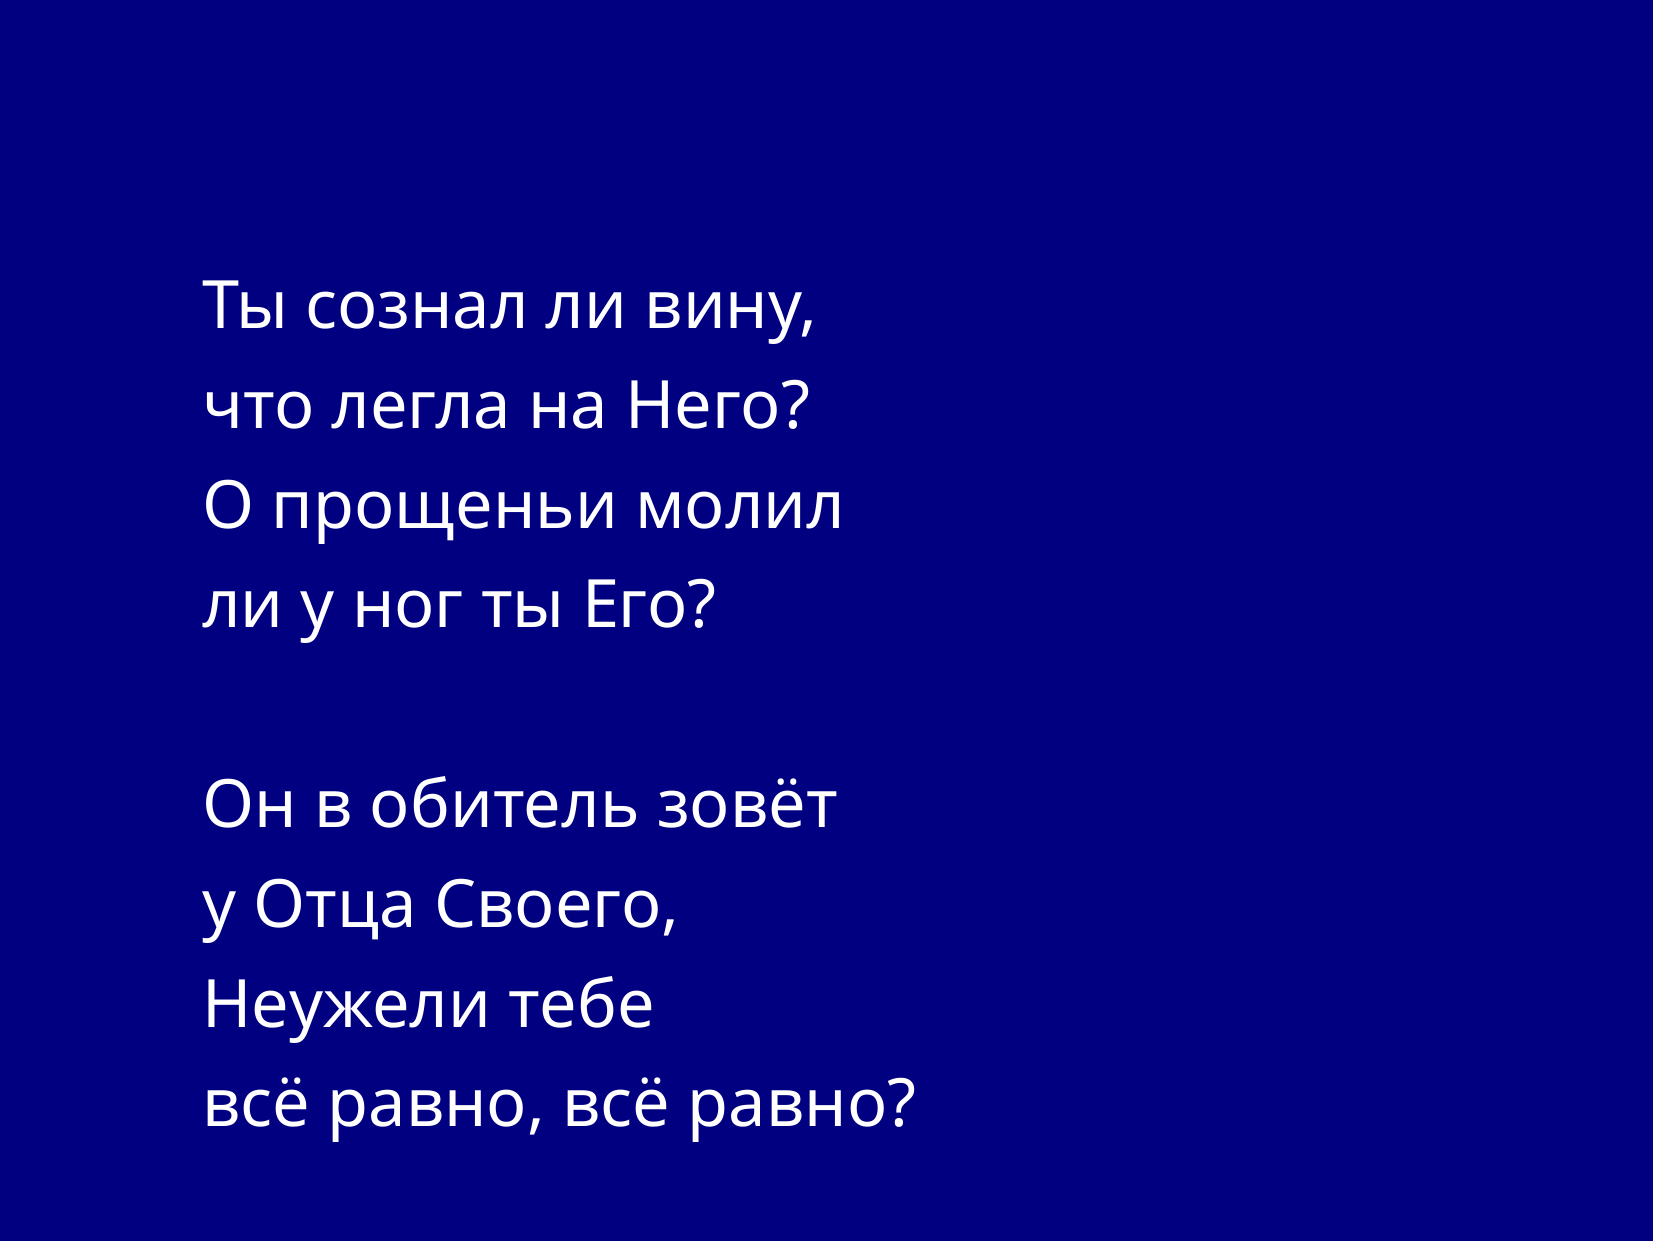

Ты сознал ли вину,
	что легла на Него?
	О прощеньи молил
	ли у ног ты Его?
	Он в обитель зовёт
	у Отца Своего,
	Неужели тебе
	всё равно, всё равно?